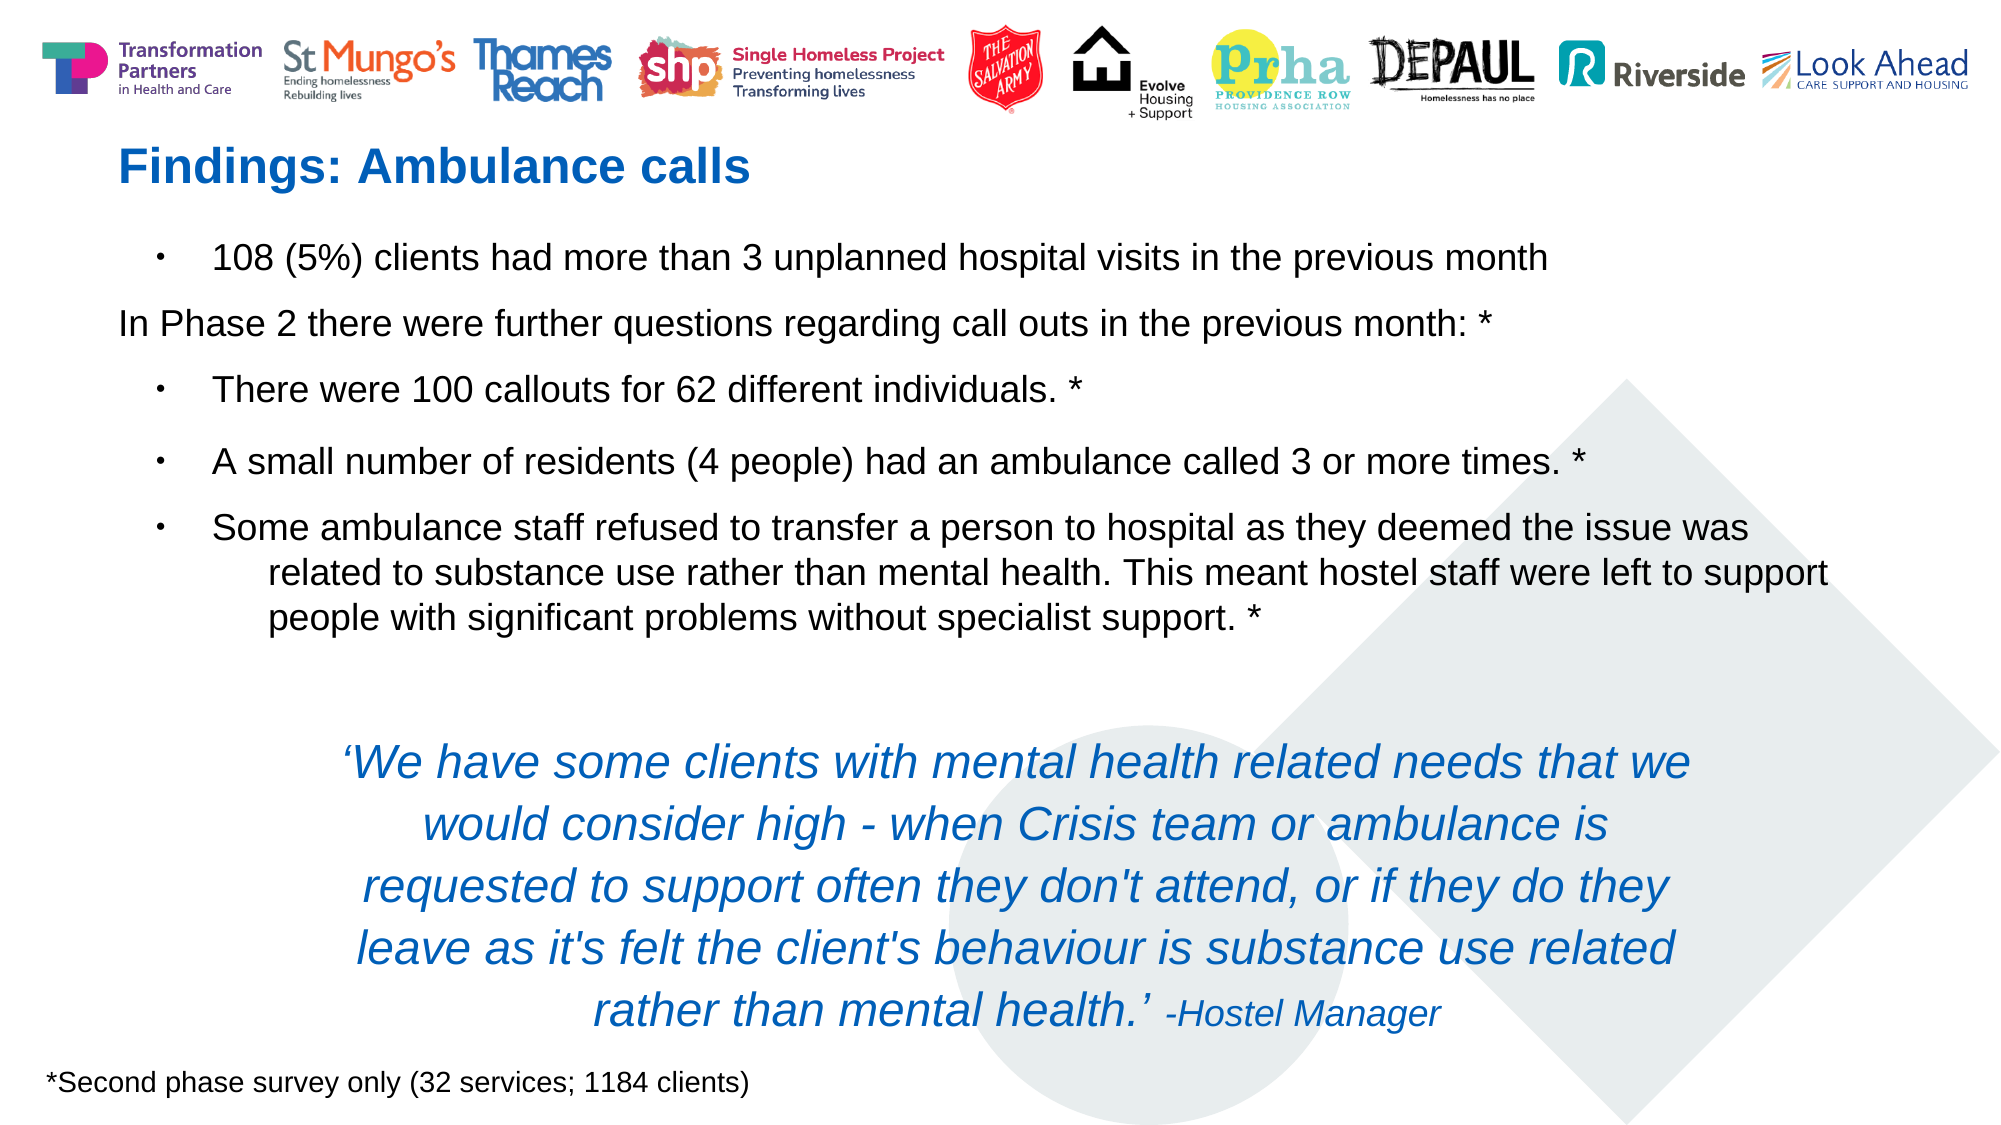

# Findings: Ambulance calls
108 (5%) clients had more than 3 unplanned hospital visits in the previous month
In Phase 2 there were further questions regarding call outs in the previous month: *
There were 100 callouts for 62 different individuals. *
A small number of residents (4 people) had an ambulance called 3 or more times. *
Some ambulance staff refused to transfer a person to hospital as they deemed the issue was related to substance use rather than mental health. This meant hostel staff were left to support people with significant problems without specialist support. *
‘We have some clients with mental health related needs that we would consider high - when Crisis team or ambulance is requested to support often they don't attend, or if they do they leave as it's felt the client's behaviour is substance use related rather than mental health.’ -Hostel Manager
*Second phase survey only (32 services; 1184 clients)